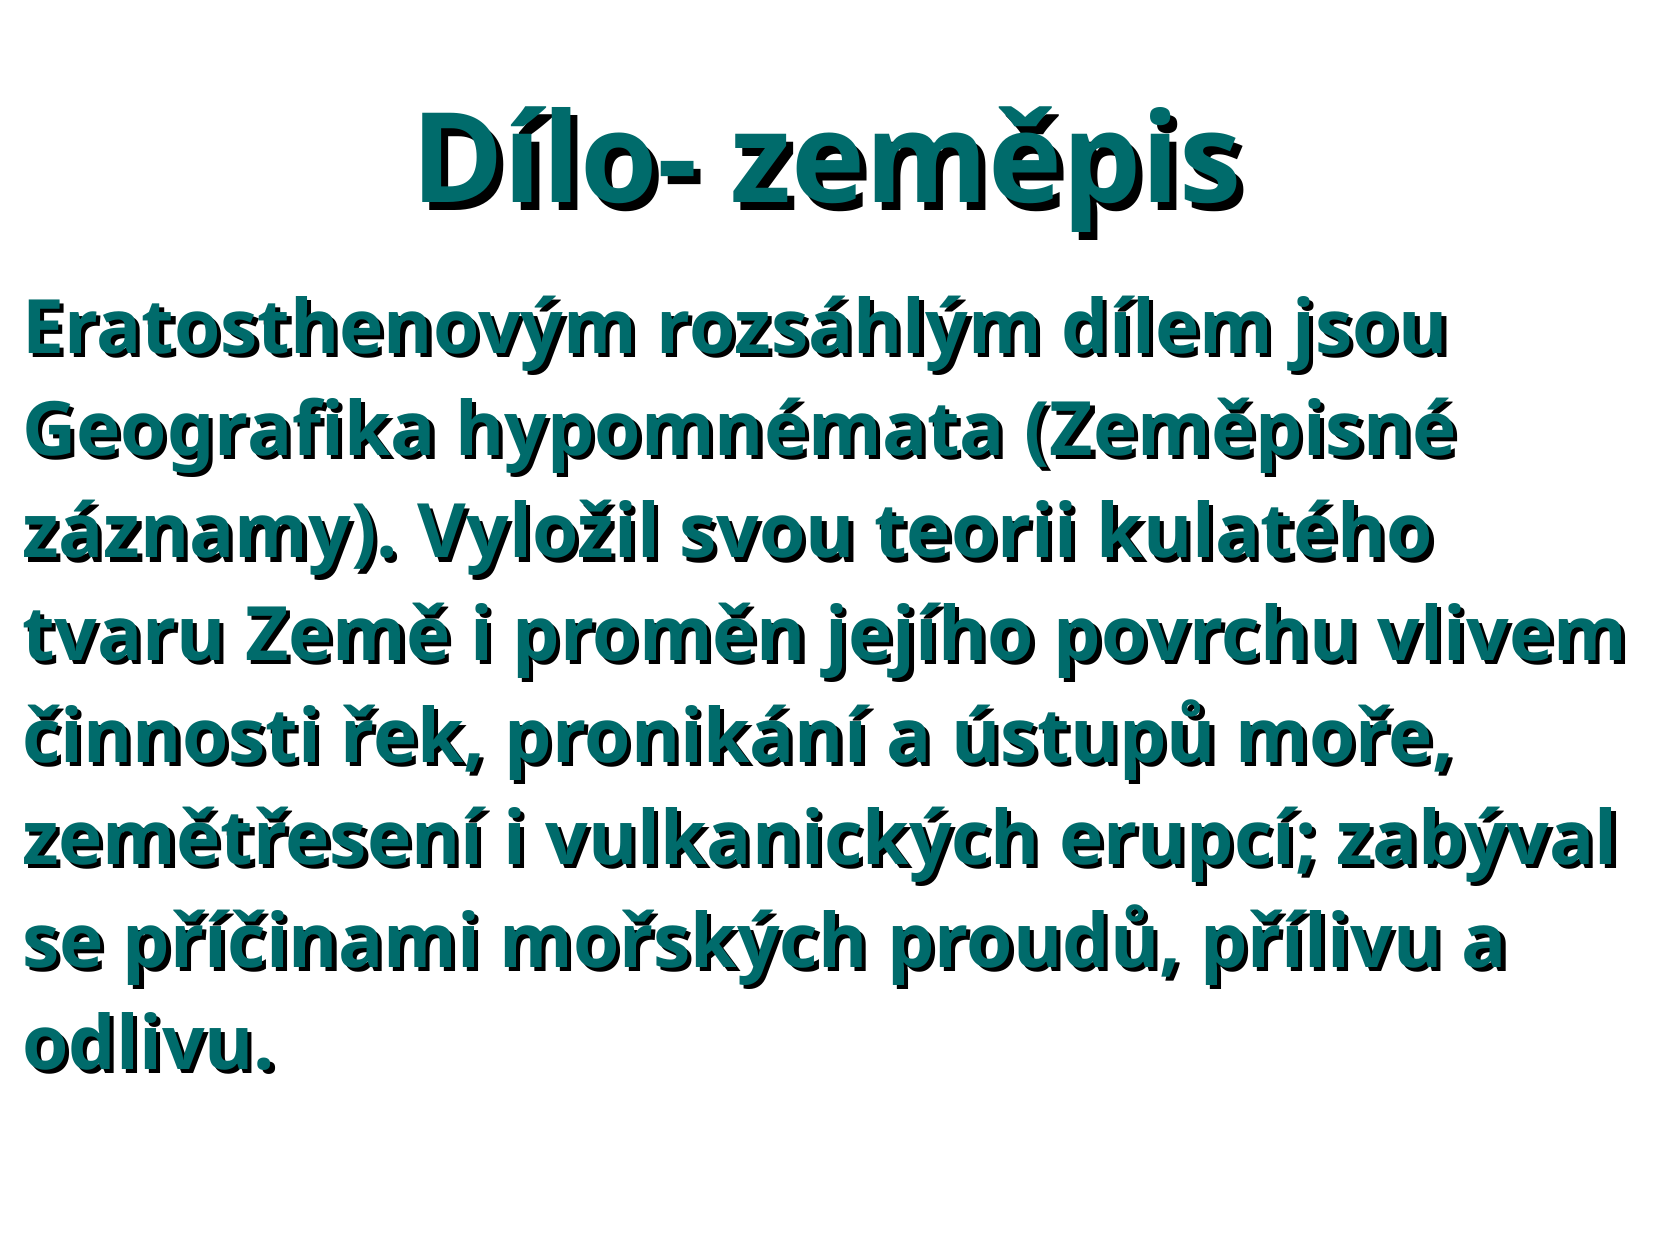

# Dílo- zeměpis
Eratosthenovým rozsáhlým dílem jsou Geografika hypomnémata (Zeměpisné záznamy). Vyložil svou teorii kulatého tvaru Země i proměn jejího povrchu vlivem činnosti řek, pronikání a ústupů moře, zemětřesení i vulkanických erupcí; zabýval se příčinami mořských proudů, přílivu a odlivu.